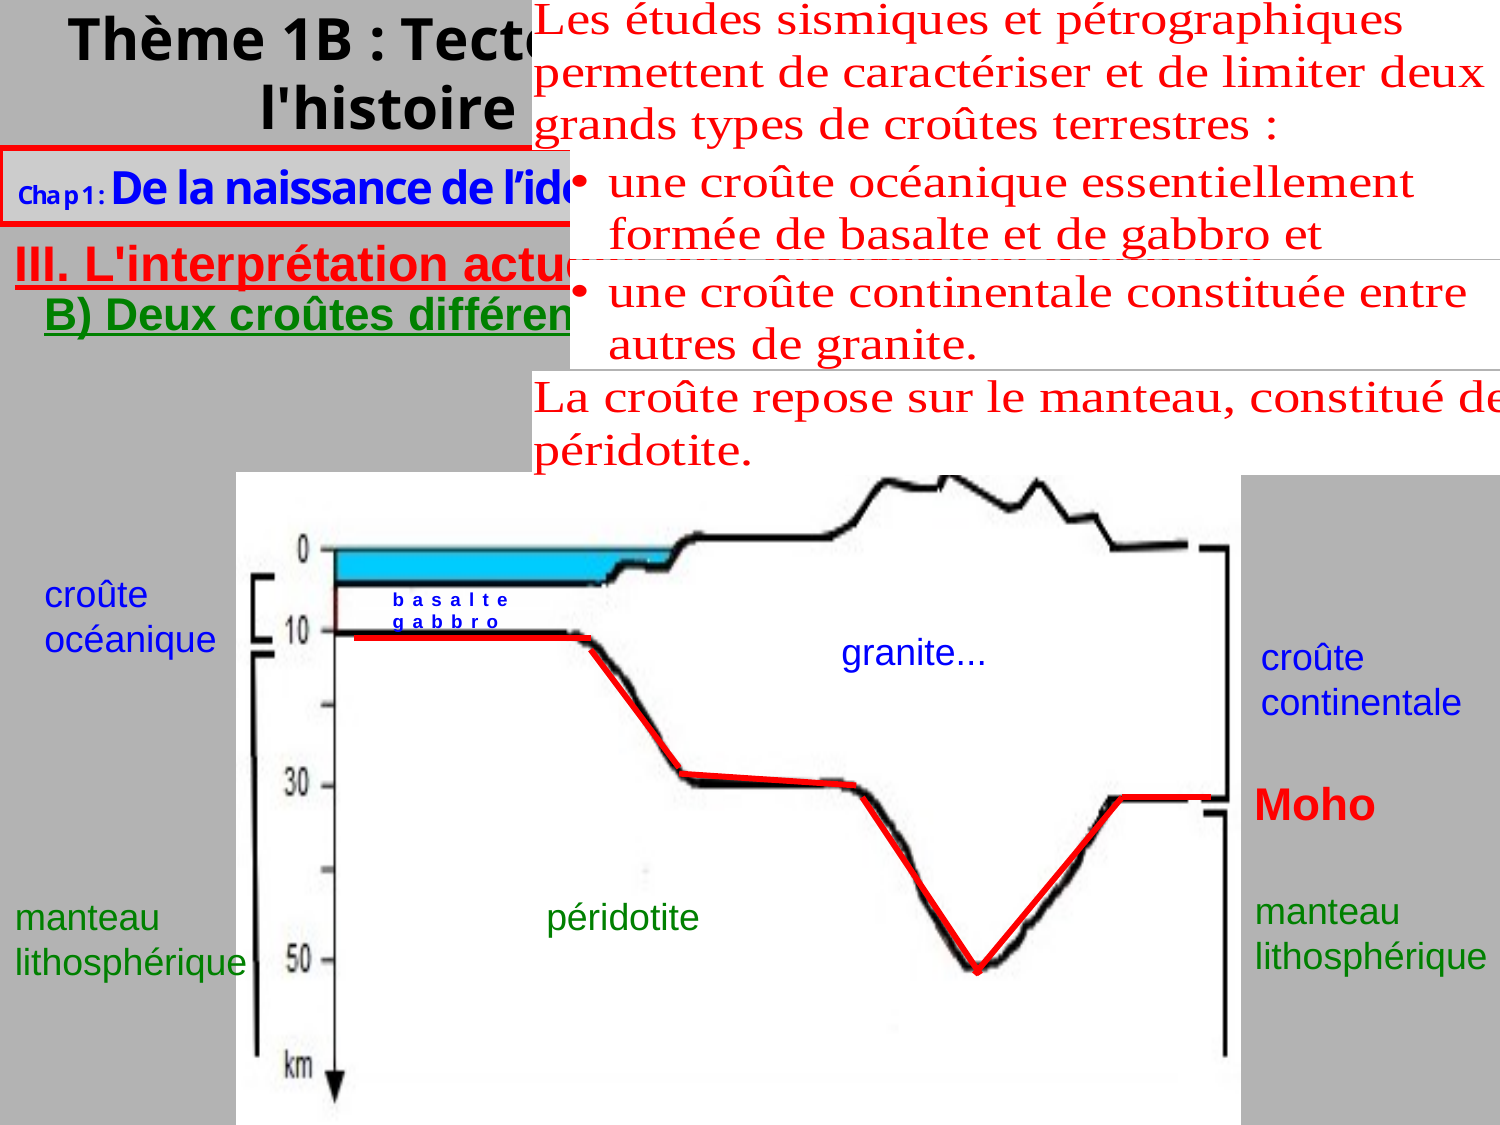

Thème 1B : Tectonique des plaques, l'histoire d'un modèle.
Cha p 1 : De la naissance de l’idée aux interprétations actuelles.
III. L'interprétation actuelle des différences d'altitude.
B) Deux croûtes différentes reposant sur un même manteau.
croûte océanique
basalte
gabbro
granite...
croûte continentale
Moho
manteau lithosphérique
manteau lithosphérique
péridotite